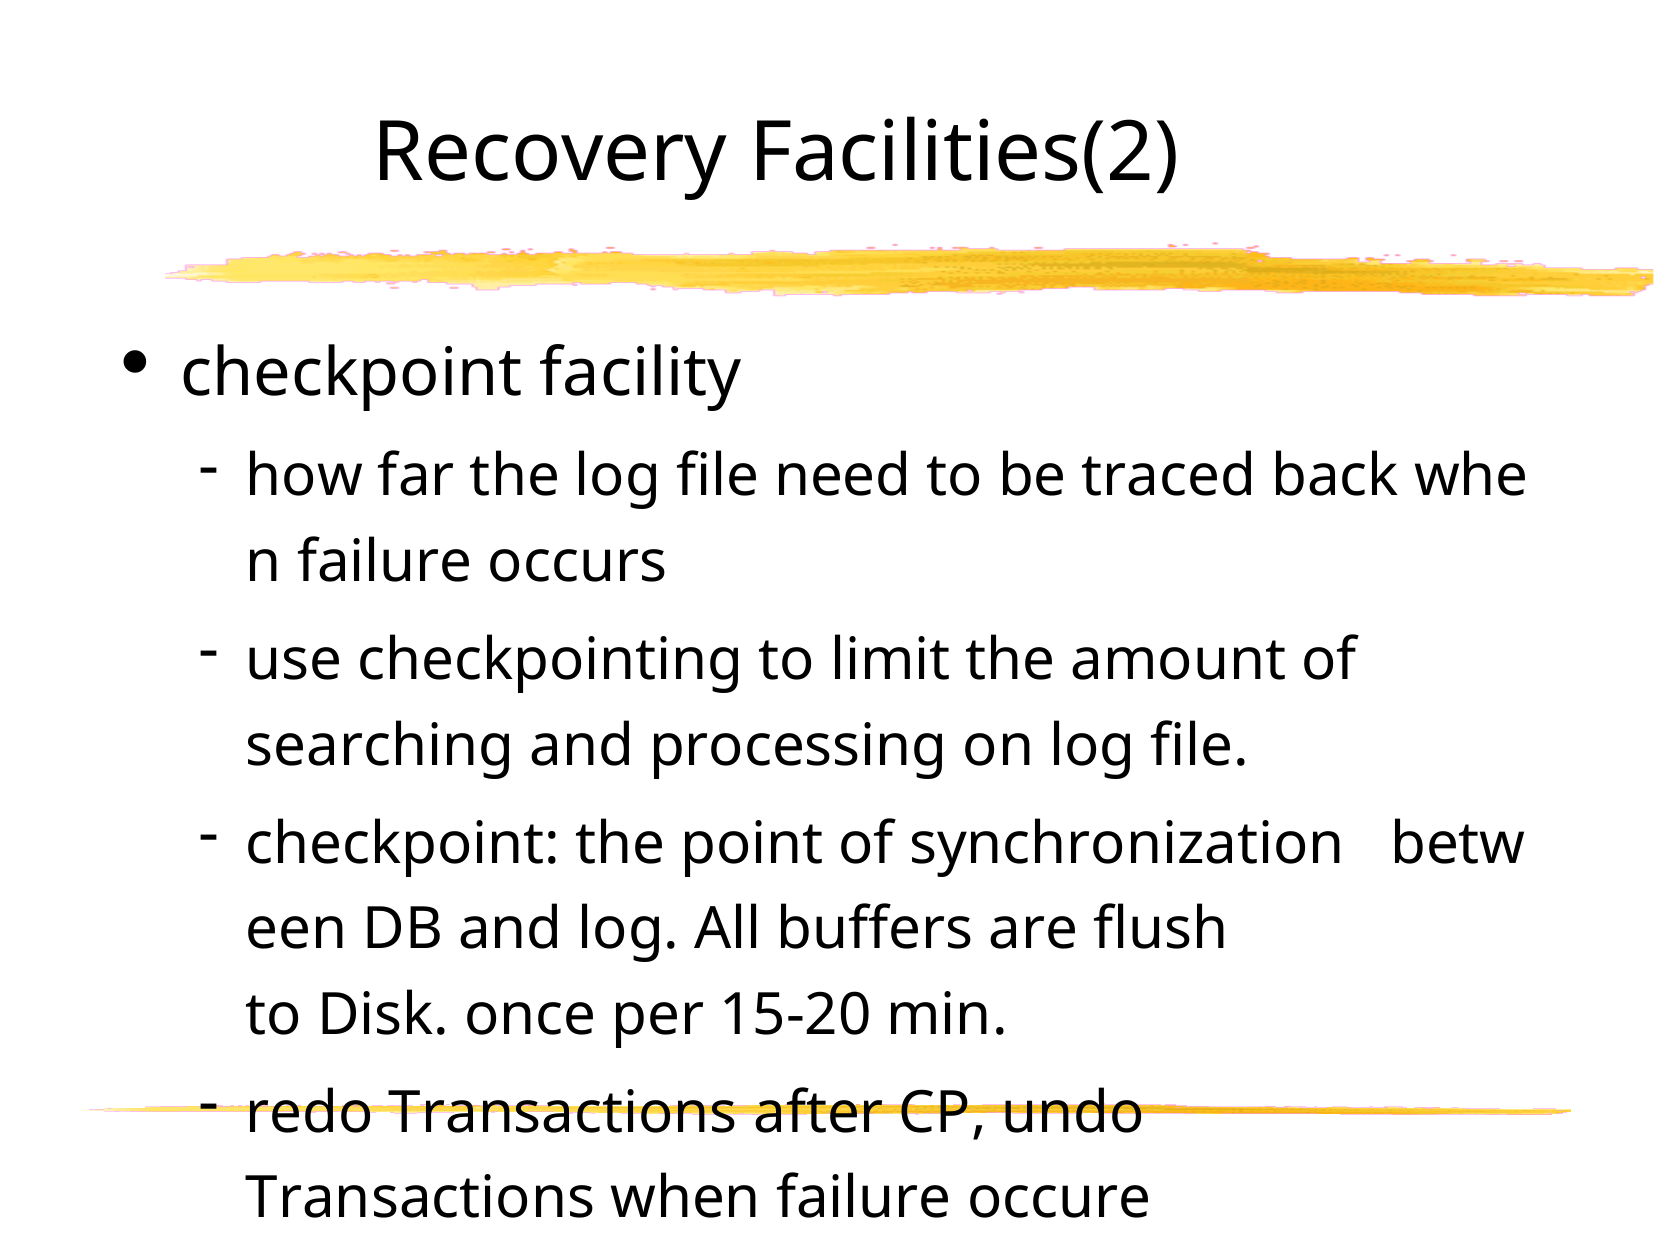

# Recovery Facilities(2)
checkpoint facility
how far the log file need to be traced back when failure occurs
use checkpointing to limit the amount of
searching and processing on log file.
checkpoint: the point of synchronization between DB and log. All buffers are flush
to Disk. once per 15-20 min.
redo Transactions after CP, undo
Transactions when failure occure
recovery manager